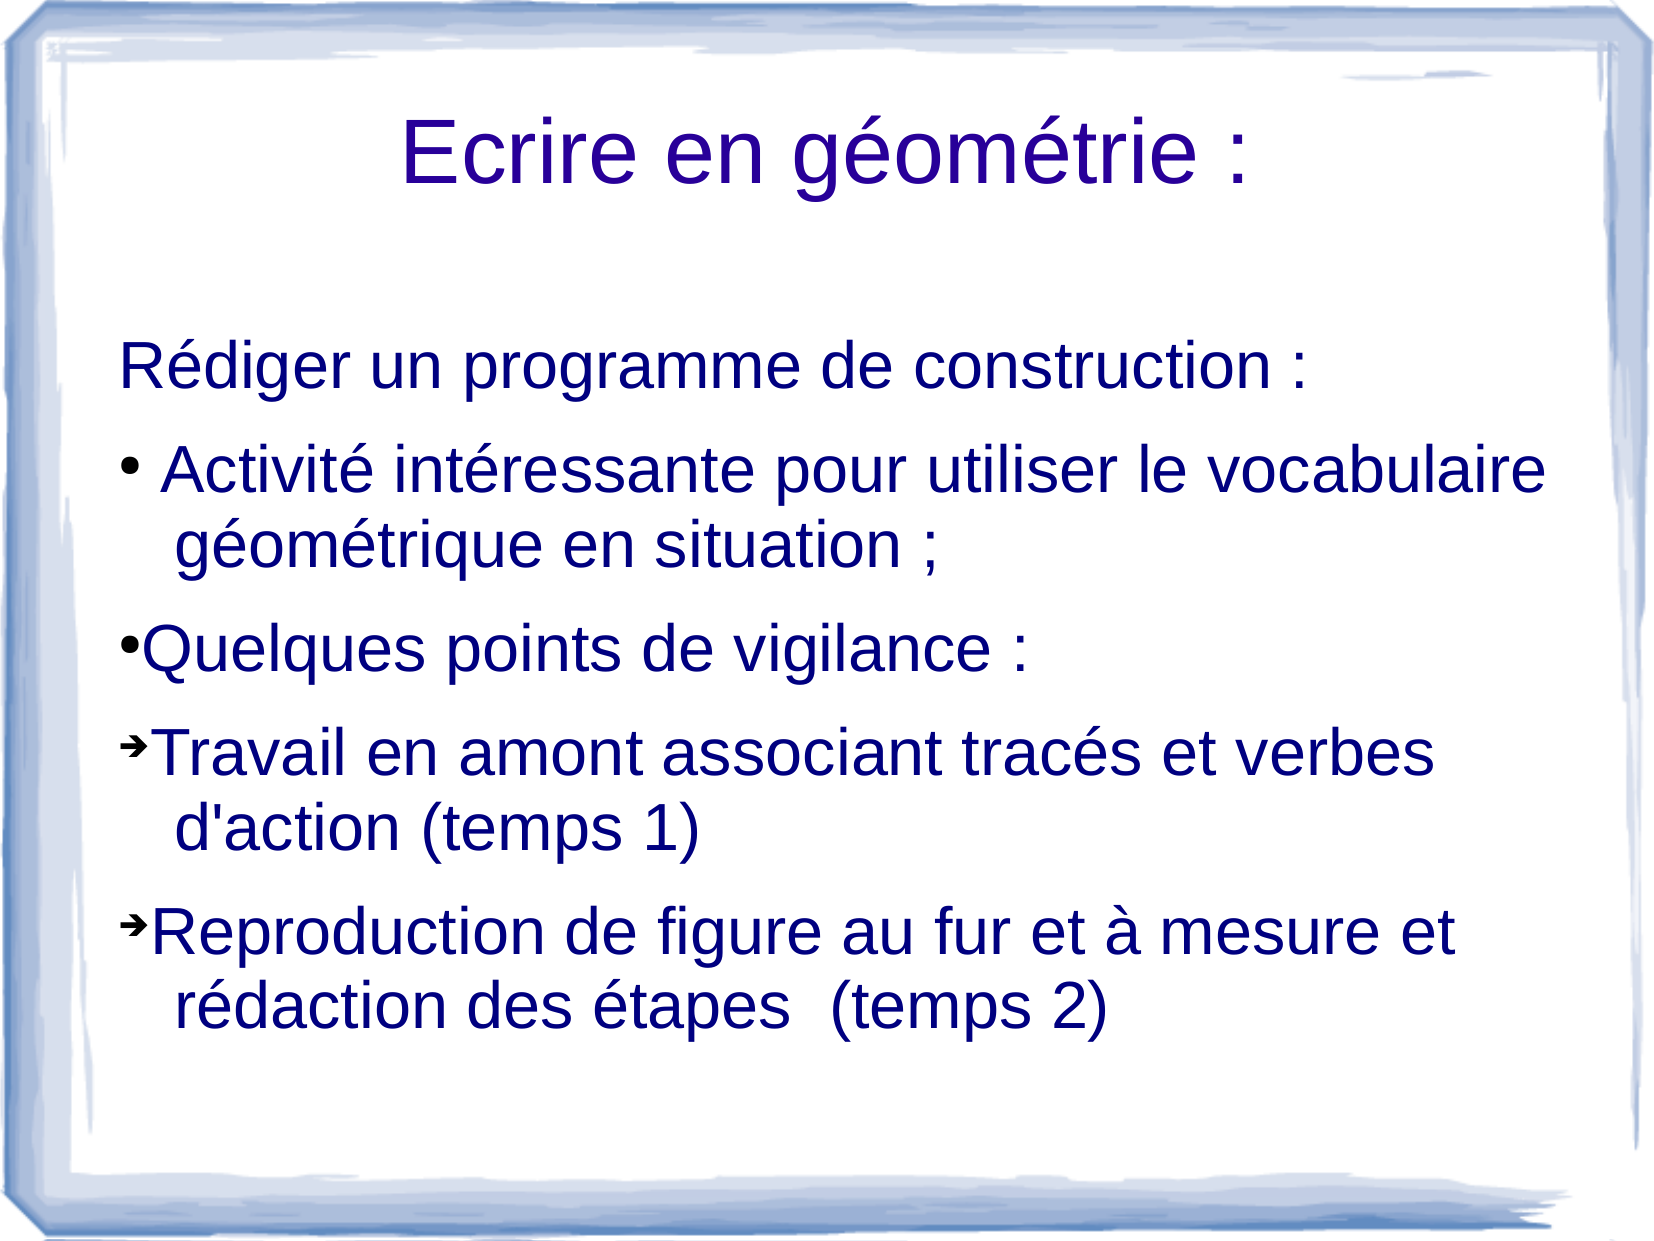

# Ecrire en géométrie :
Rédiger un programme de construction :
 Activité intéressante pour utiliser le vocabulaire géométrique en situation ;
Quelques points de vigilance :
Travail en amont associant tracés et verbes d'action (temps 1)
Reproduction de figure au fur et à mesure et rédaction des étapes (temps 2)